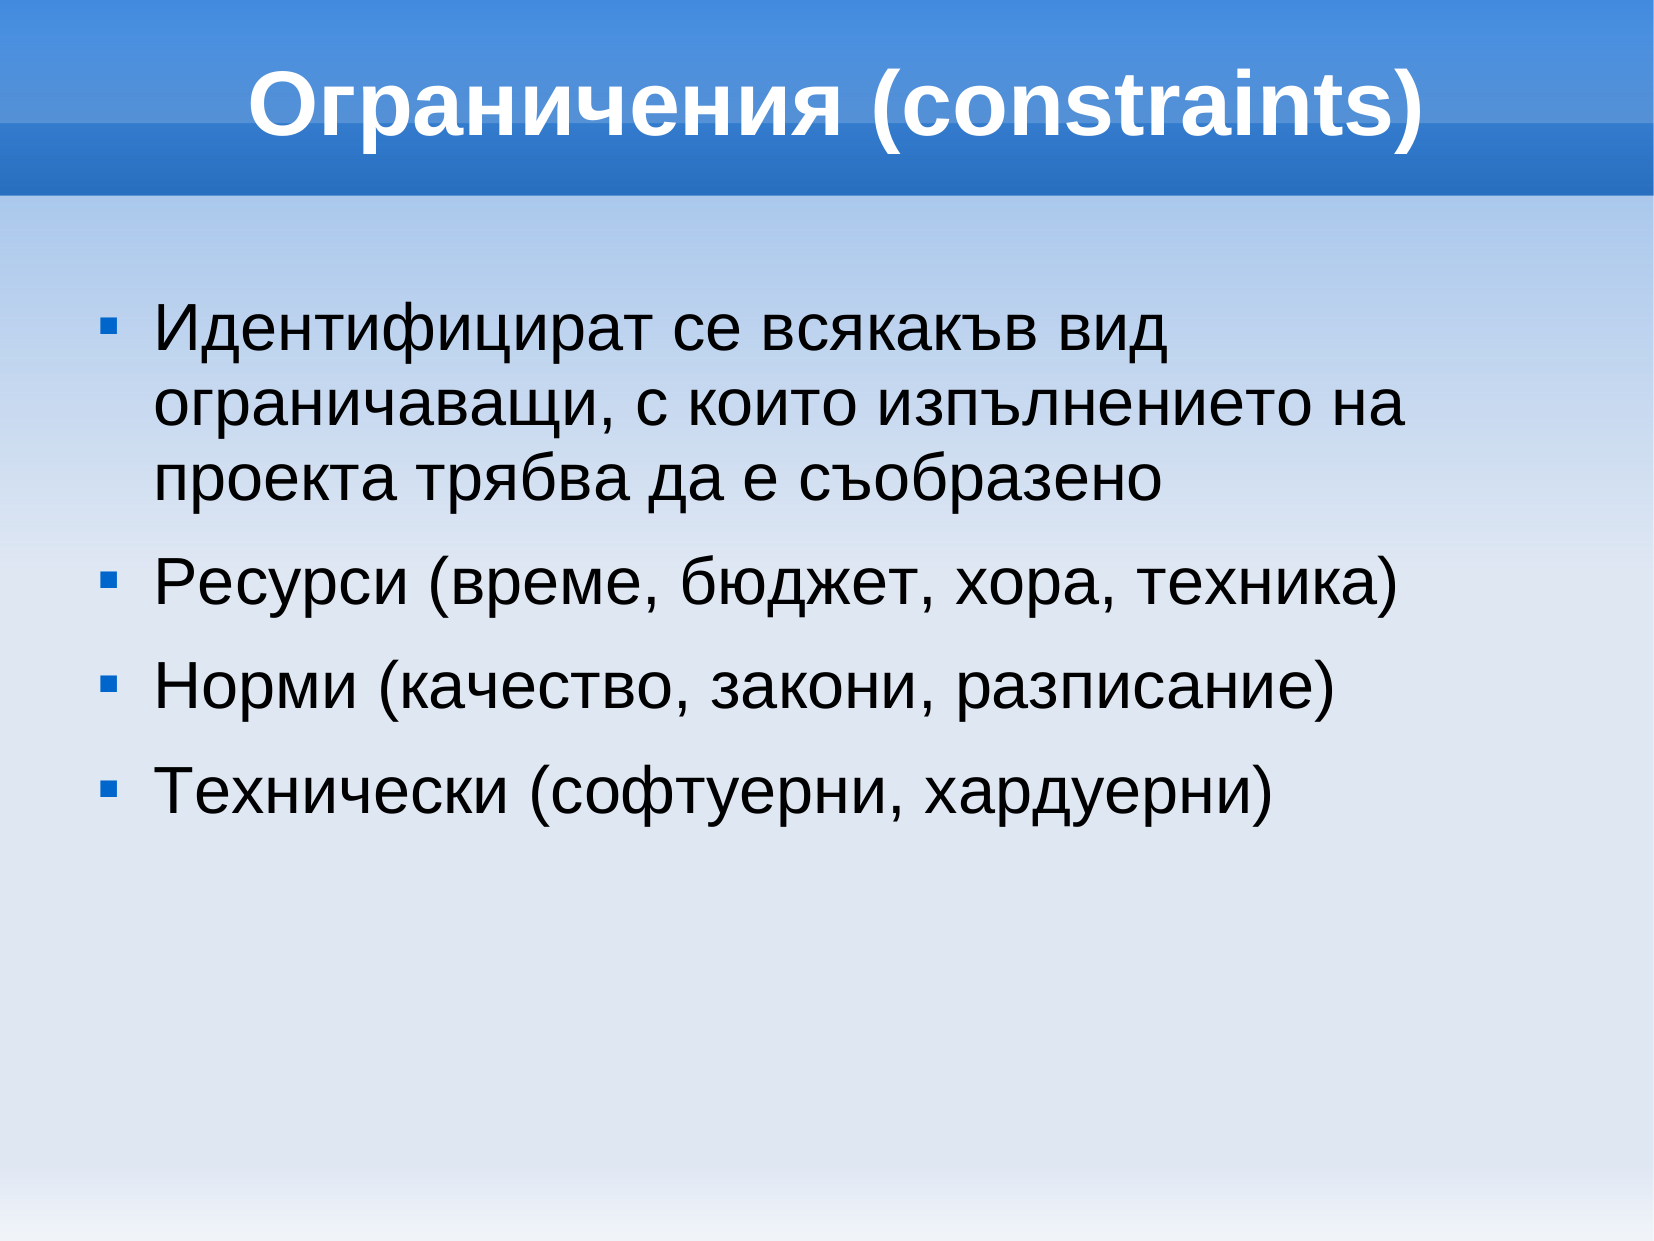

# Ограничения (constraints)
Идентифицират се всякакъв вид ограничаващи, с които изпълнението на проекта трябва да е съобразено
Ресурси (време, бюджет, хора, техника)
Норми (качество, закони, разписание)
Технически (софтуерни, хардуерни)